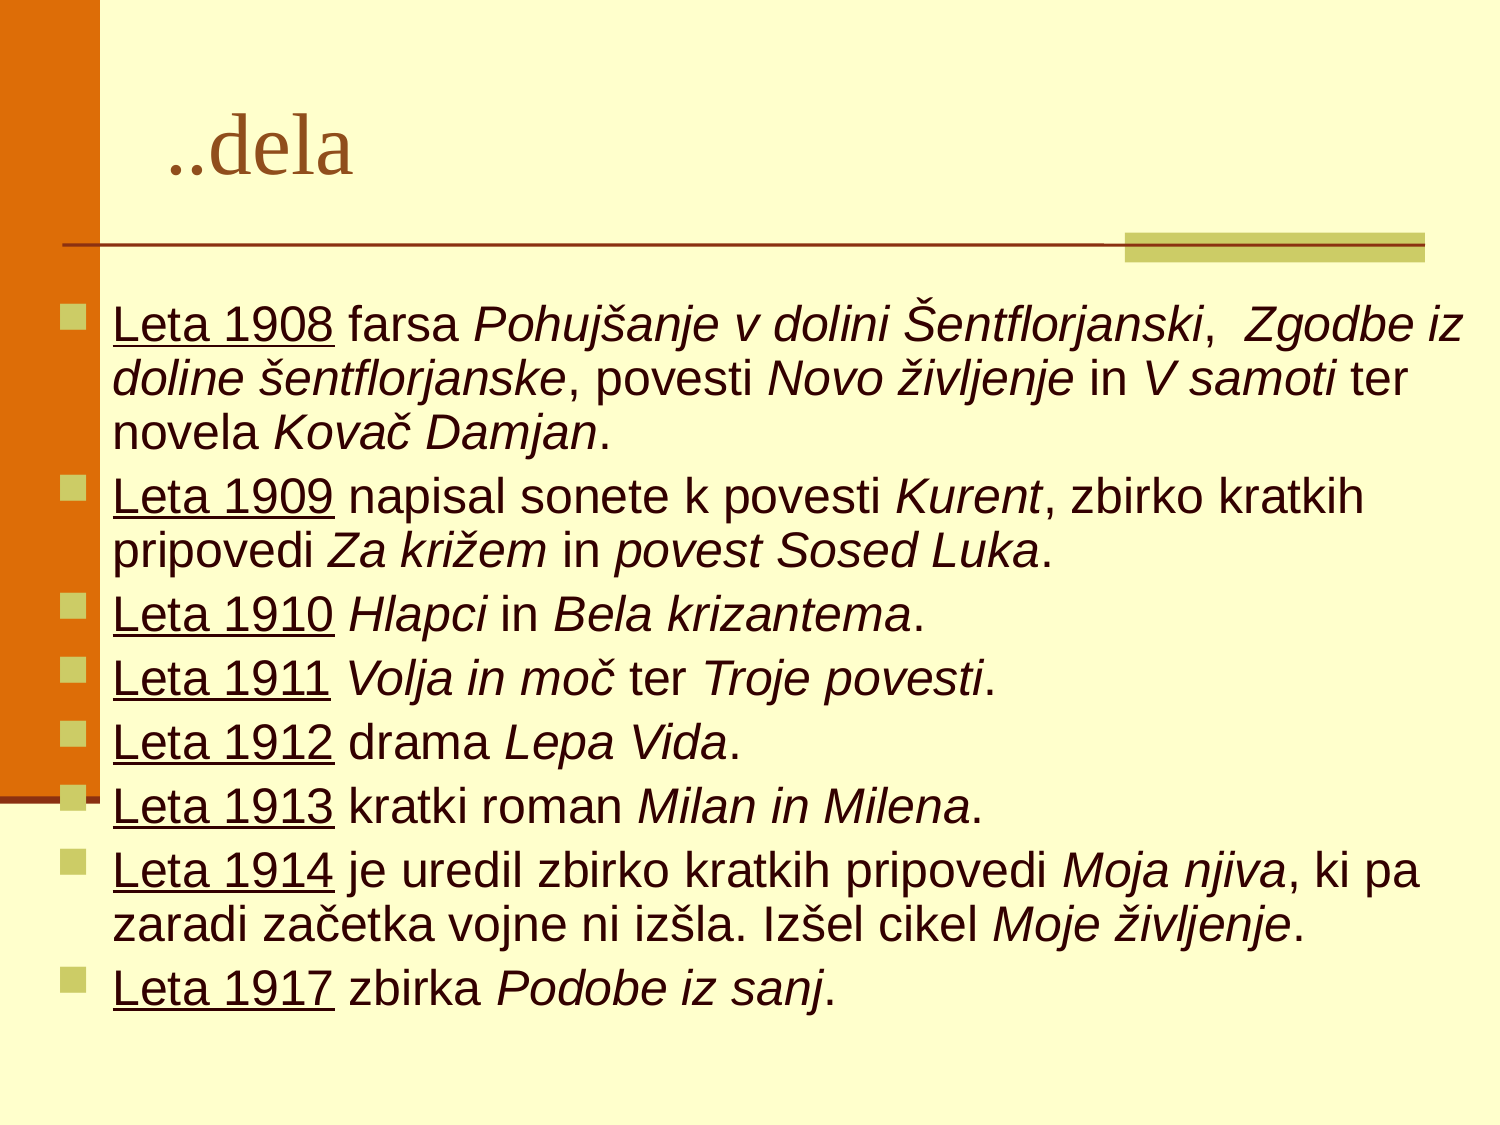

# ..dela
Leta 1908 farsa Pohujšanje v dolini Šentflorjanski, Zgodbe iz doline šentflorjanske, povesti Novo življenje in V samoti ter novela Kovač Damjan.
Leta 1909 napisal sonete k povesti Kurent, zbirko kratkih pripovedi Za križem in povest Sosed Luka.
Leta 1910 Hlapci in Bela krizantema.
Leta 1911 Volja in moč ter Troje povesti.
Leta 1912 drama Lepa Vida.
Leta 1913 kratki roman Milan in Milena.
Leta 1914 je uredil zbirko kratkih pripovedi Moja njiva, ki pa zaradi začetka vojne ni izšla. Izšel cikel Moje življenje.
Leta 1917 zbirka Podobe iz sanj.